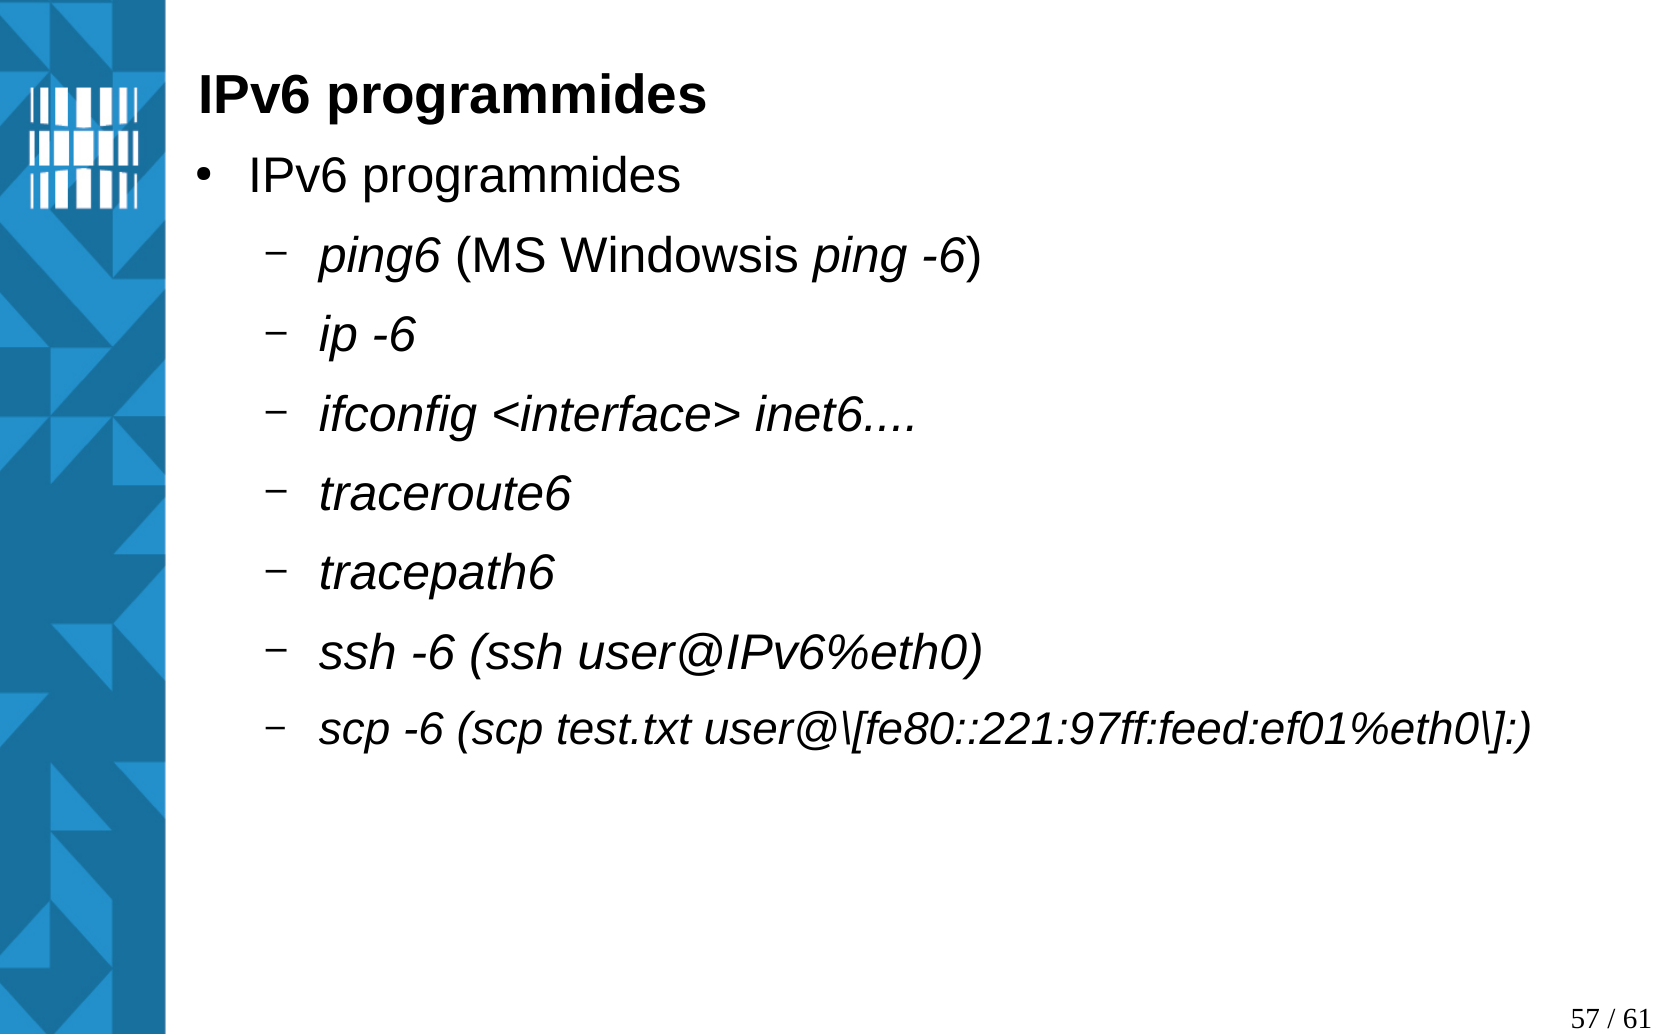

# IPv6 programmides
IPv6 programmides
ping6 (MS Windowsis ping -6)
ip -6
ifconfig <interface> inet6....
traceroute6
tracepath6
ssh -6 (ssh user@IPv6%eth0)
scp -6 (scp test.txt user@\[fe80::221:97ff:feed:ef01%eth0\]:)
57